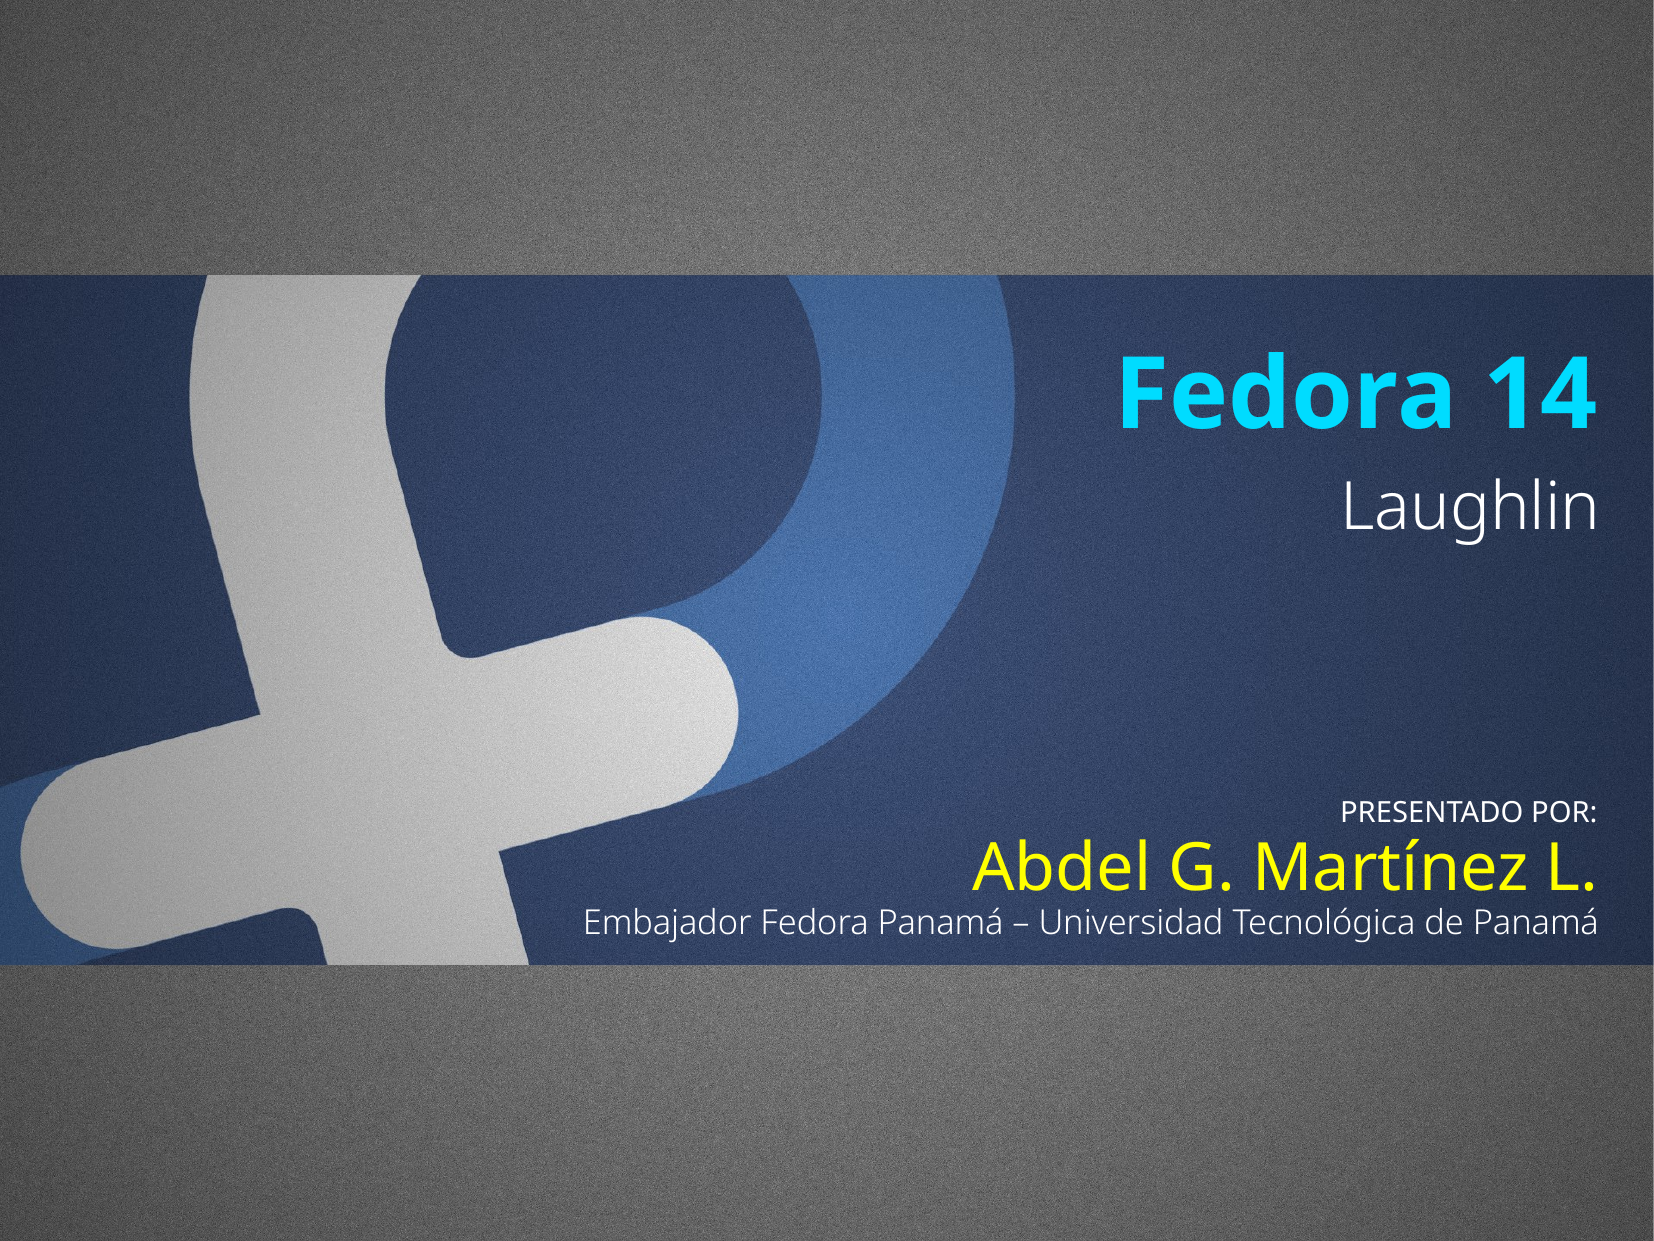

# Fedora 14
Laughlin
PRESENTADO POR:
Abdel G. Martínez L.
Embajador Fedora Panamá – Universidad Tecnológica de Panamá